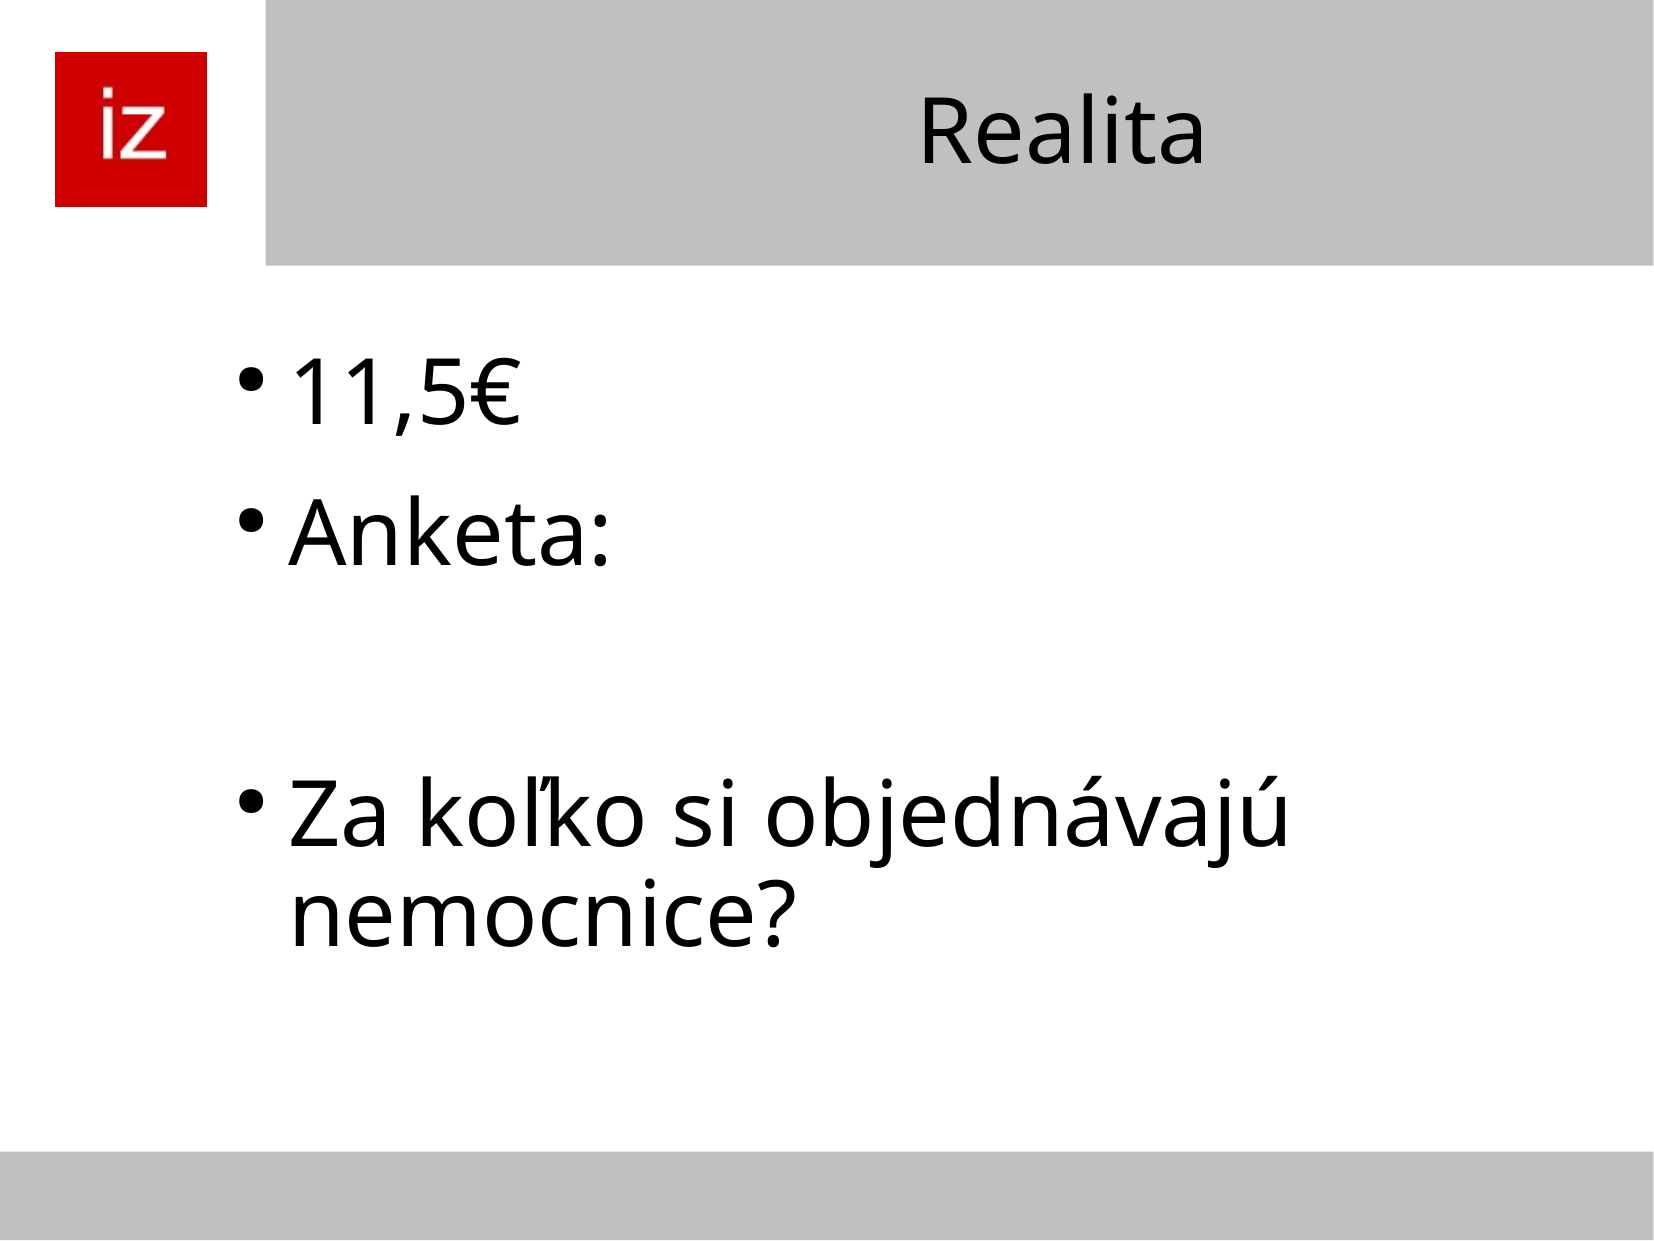

# Realita
11,5€
Anketa:
Za koľko si objednávajú nemocnice?